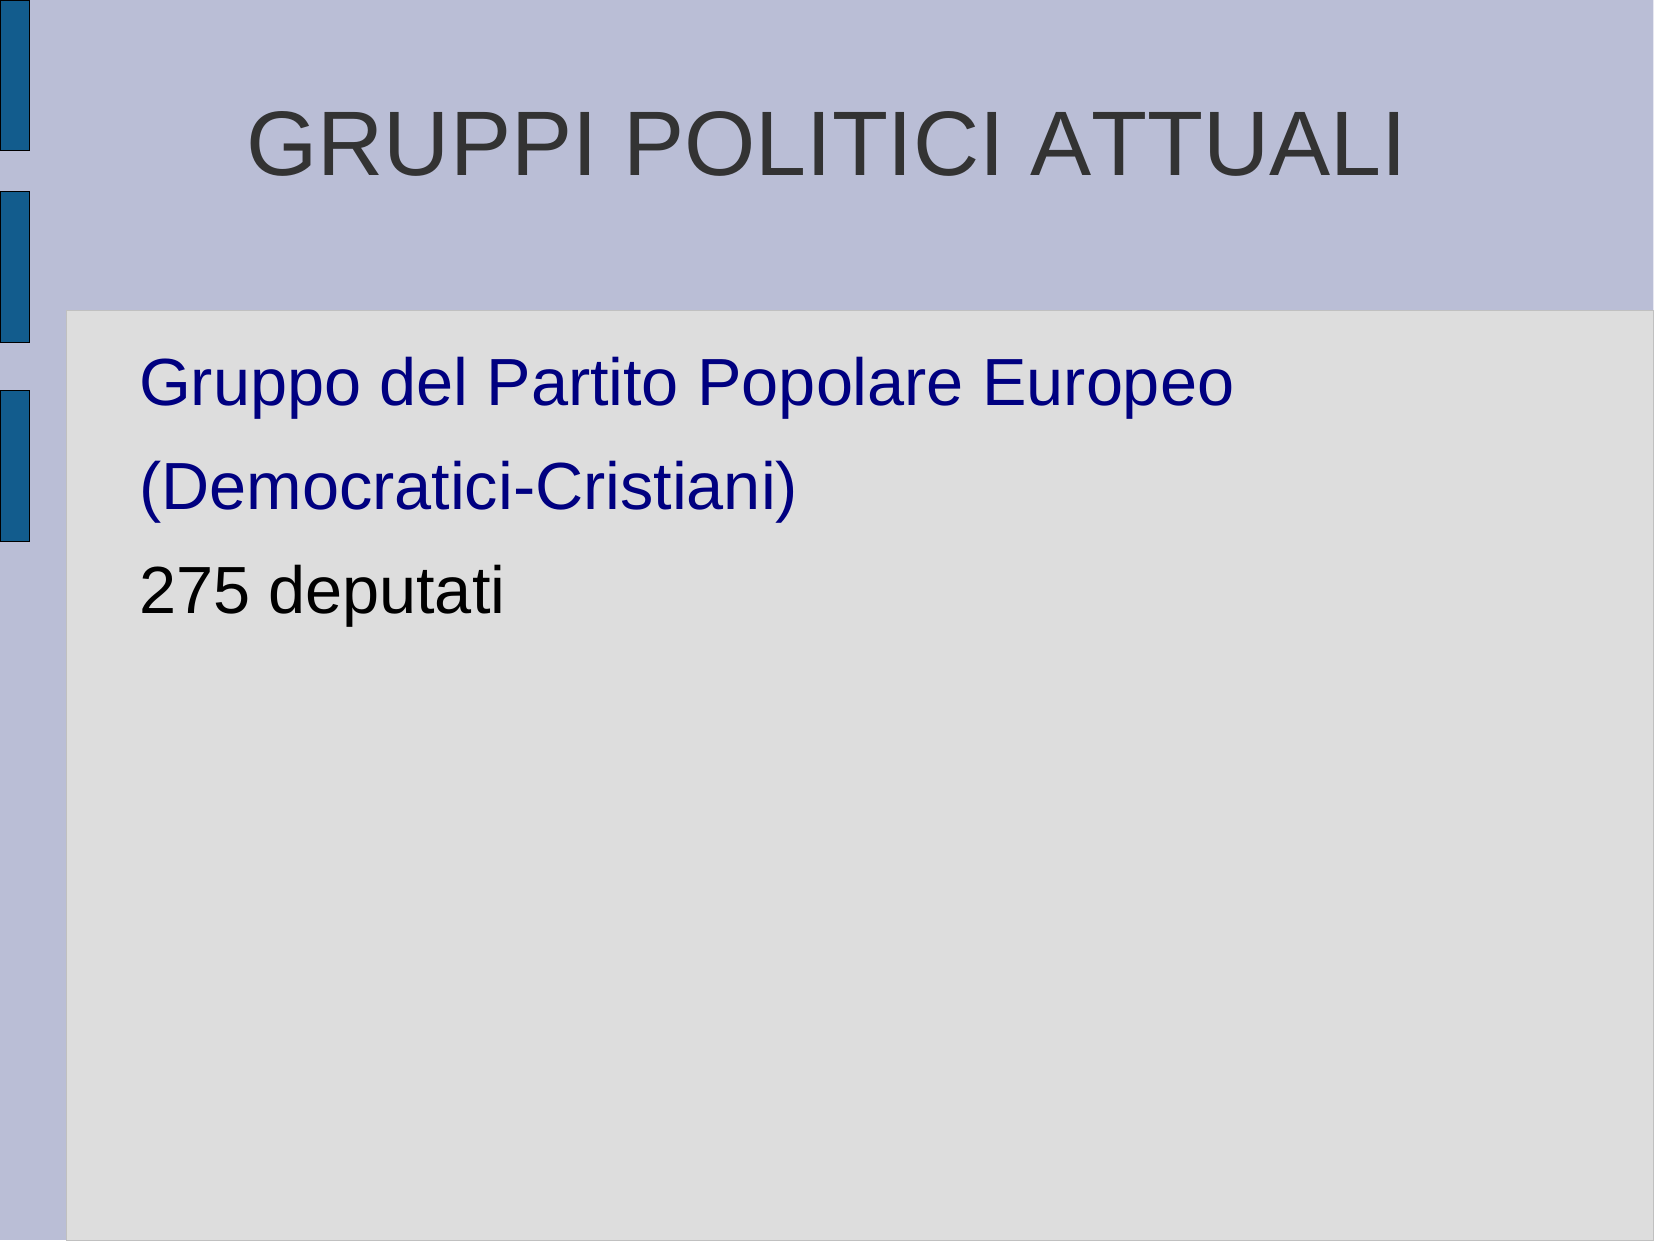

# GRUPPI POLITICI ATTUALI
Gruppo del Partito Popolare Europeo
(Democratici-Cristiani)
275 deputati